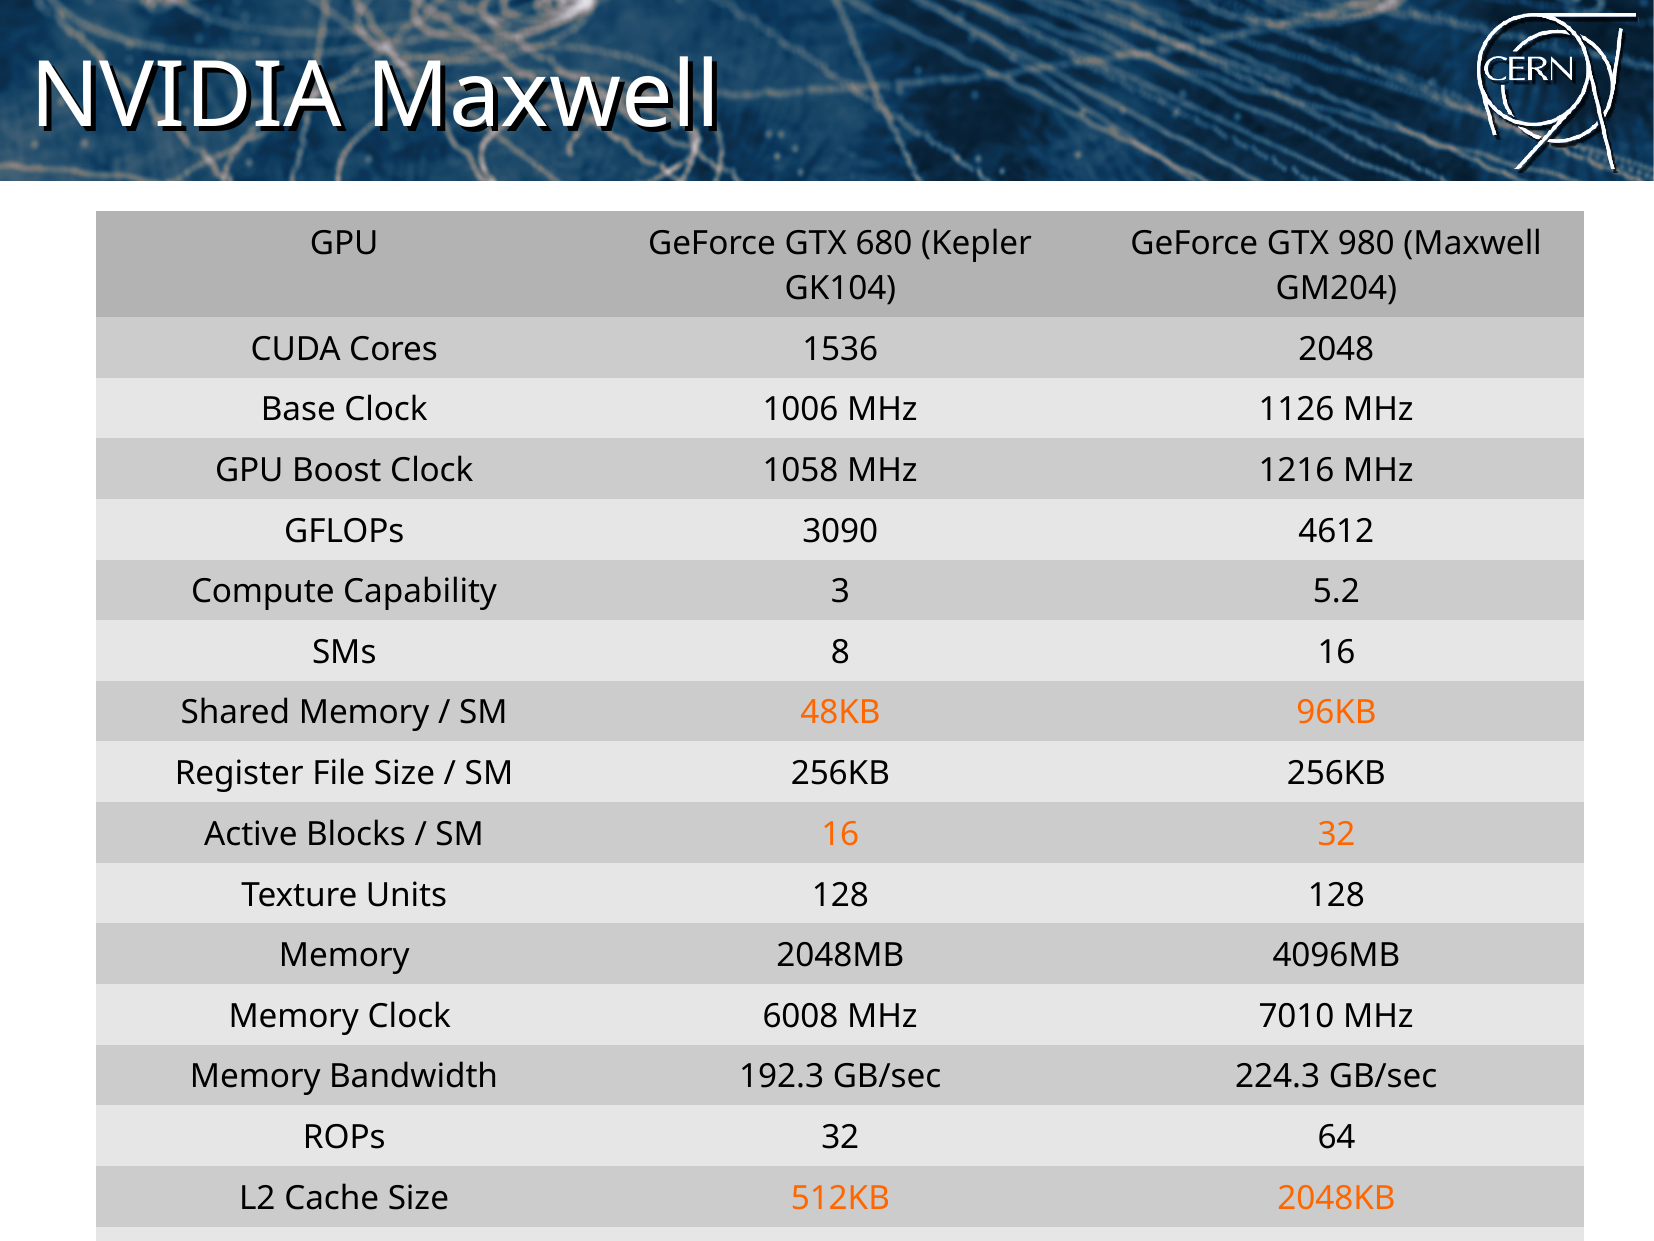

# NVIDIA Maxwell
| GPU | GeForce GTX 680 (Kepler GK104) | GeForce GTX 980 (Maxwell GM204) |
| --- | --- | --- |
| CUDA Cores | 1536 | 2048 |
| Base Clock | 1006 MHz | 1126 MHz |
| GPU Boost Clock | 1058 MHz | 1216 MHz |
| GFLOPs | 3090 | 4612 |
| Compute Capability | 3 | 5.2 |
| SMs | 8 | 16 |
| Shared Memory / SM | 48KB | 96KB |
| Register File Size / SM | 256KB | 256KB |
| Active Blocks / SM | 16 | 32 |
| Texture Units | 128 | 128 |
| Memory | 2048MB | 4096MB |
| Memory Clock | 6008 MHz | 7010 MHz |
| Memory Bandwidth | 192.3 GB/sec | 224.3 GB/sec |
| ROPs | 32 | 64 |
| L2 Cache Size | 512KB | 2048KB |
| TDP | 195 Watts | 165 Watts |
| Transistors | 3.54 billion | 5.2 billion |
27